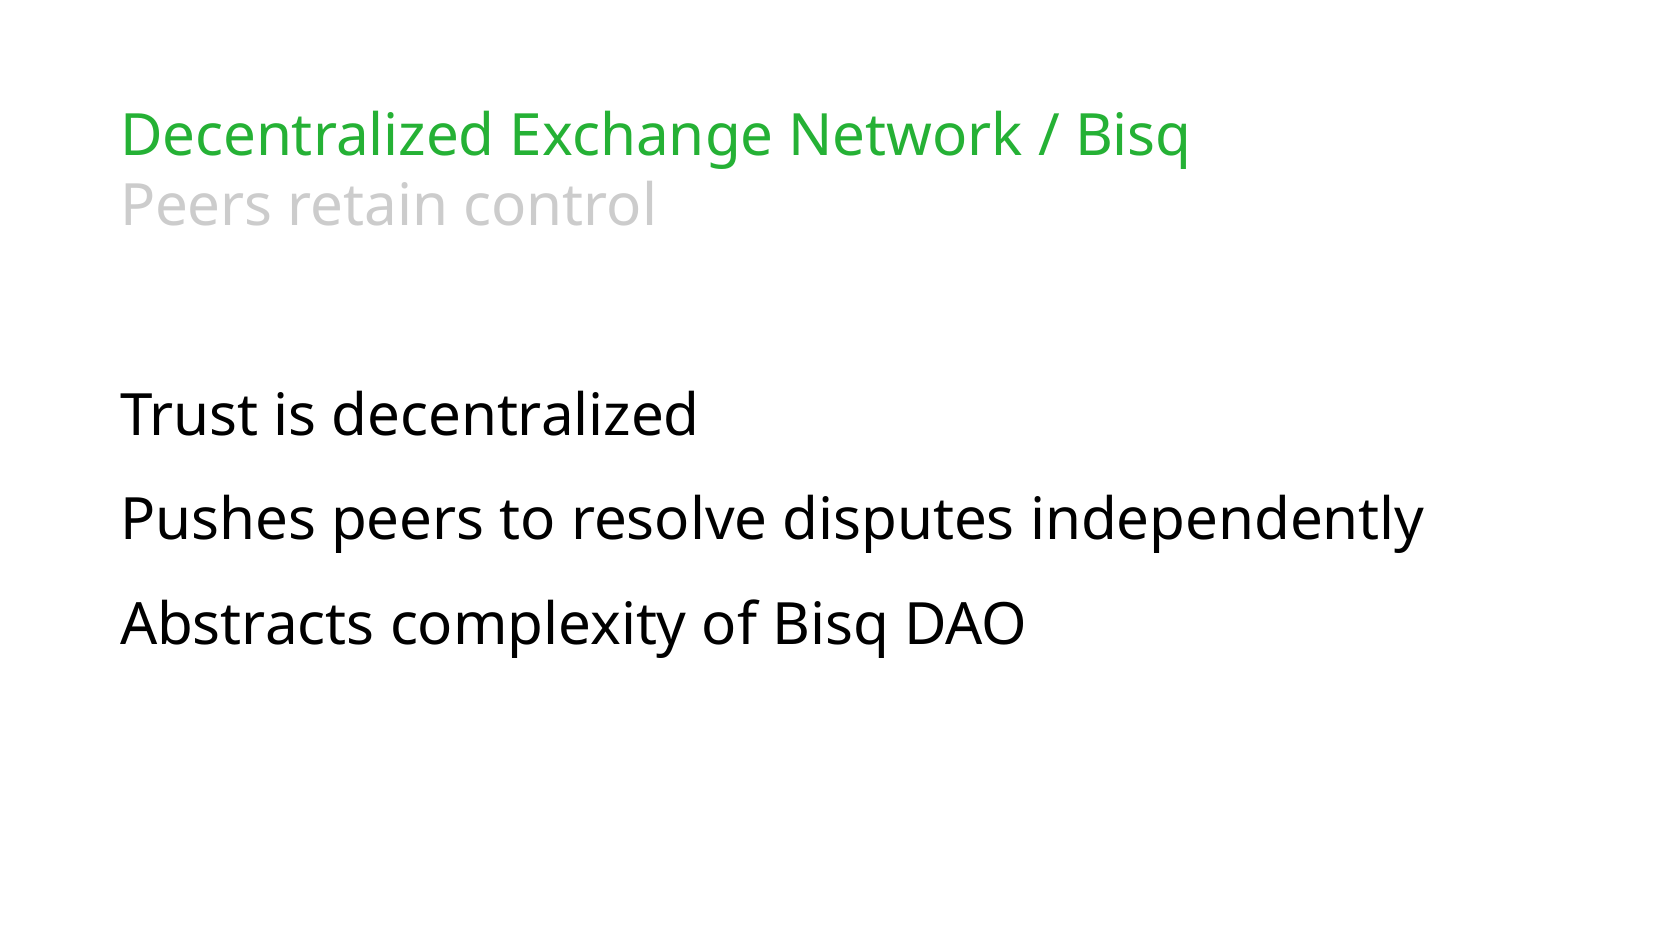

Decentralized Exchange Network / Bisq
Peers retain control
Trust is decentralized
Pushes peers to resolve disputes independently
Abstracts complexity of Bisq DAO